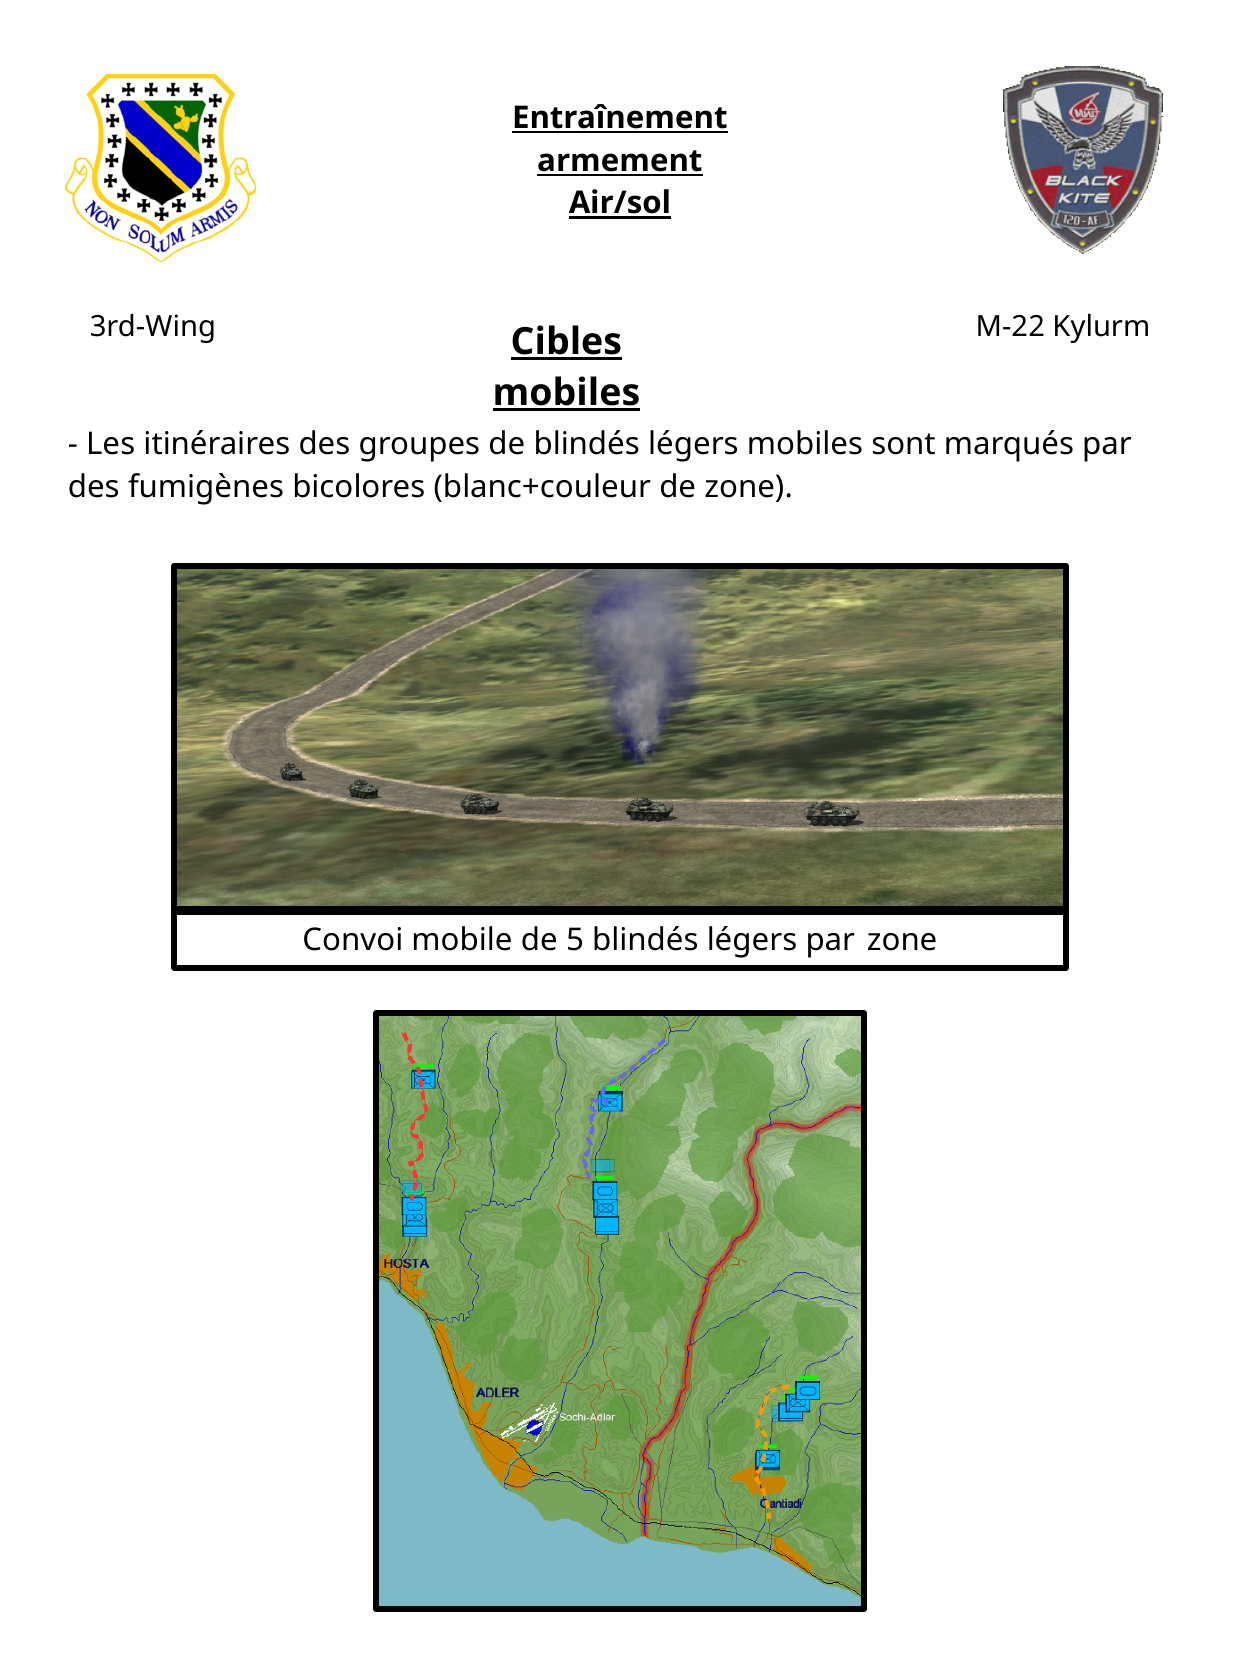

# Entraînement armement Air/sol 3rd-Wing											M-22 Kylurm
Cibles mobiles
- Les itinéraires des groupes de blindés légers mobiles sont marqués par des fumigènes bicolores (blanc+couleur de zone).
Convoi mobile de 5 blindés légers par zone